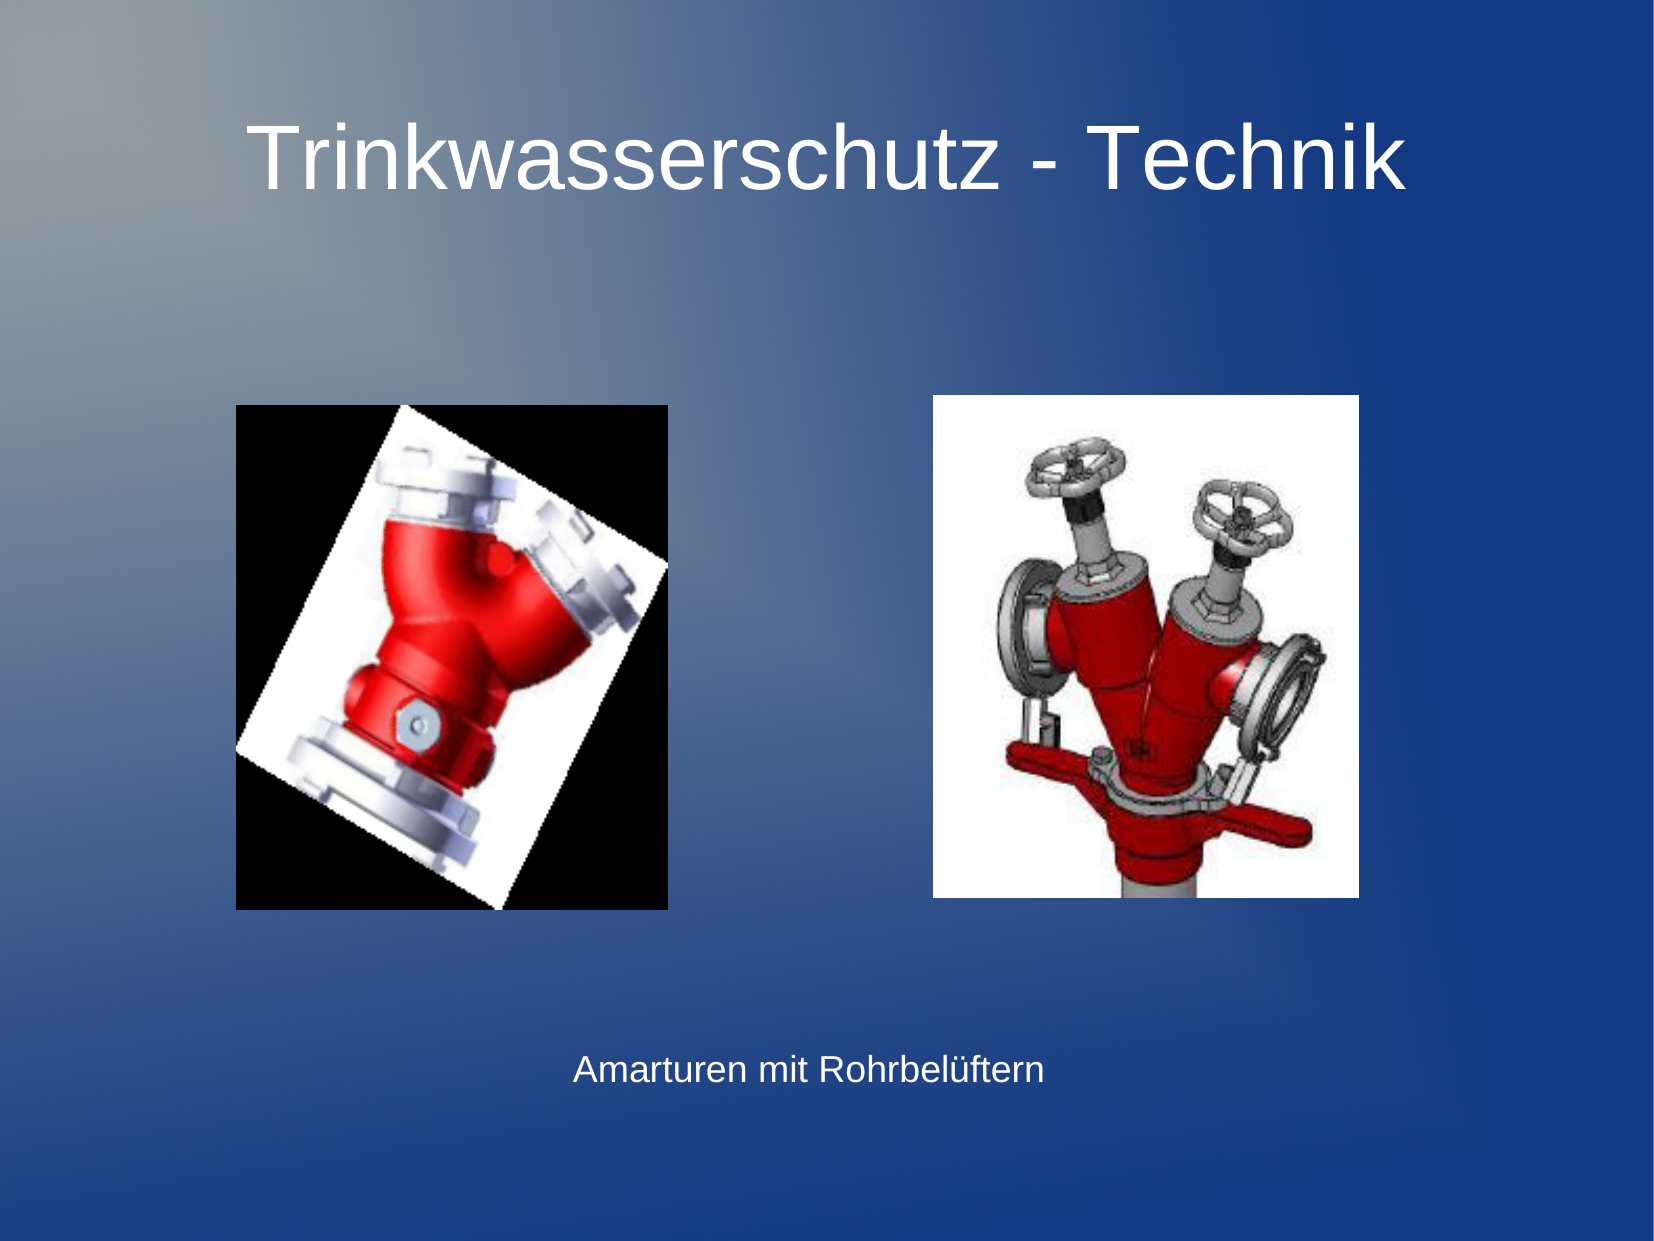

# Trinkwasserschutz - Technik
Amarturen mit Rohrbelüftern